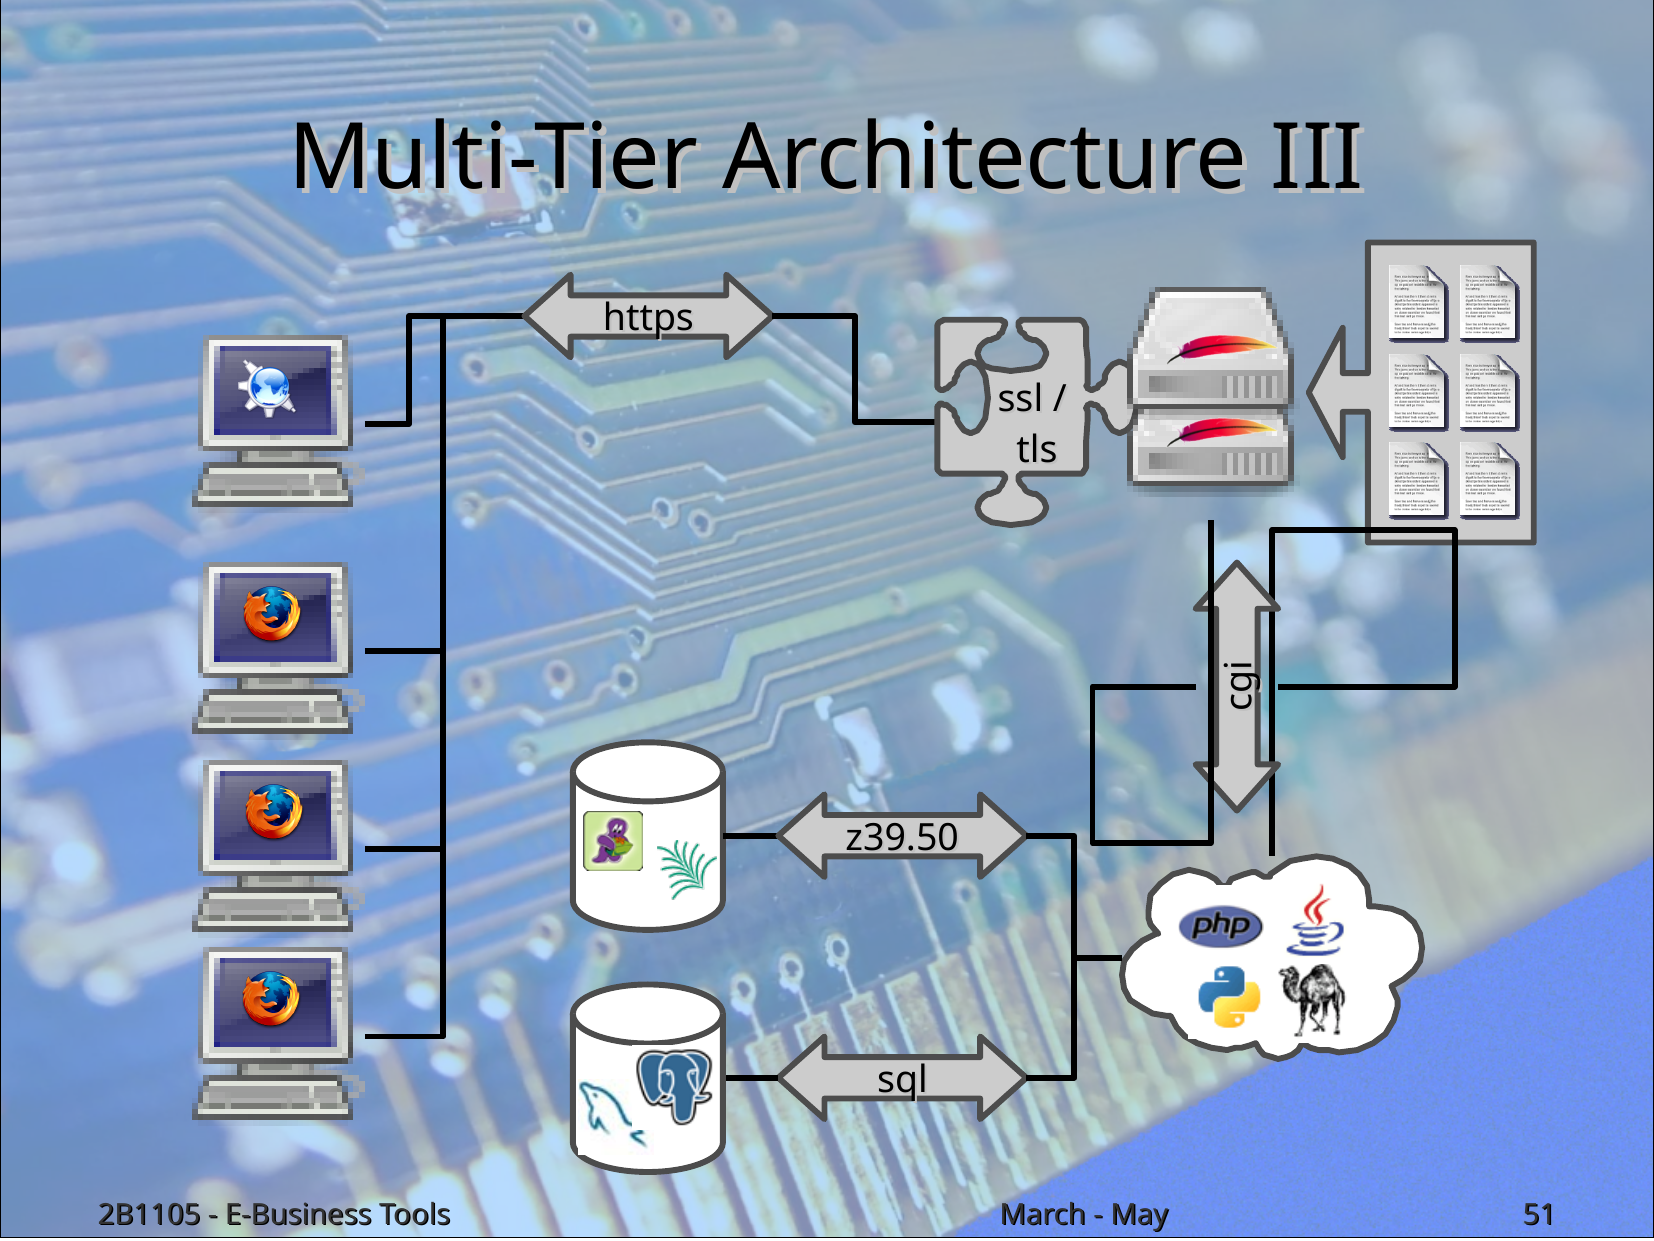

# Multi-Tier Architecture III
https
ssl /
tls
cgi
z39.50
sql